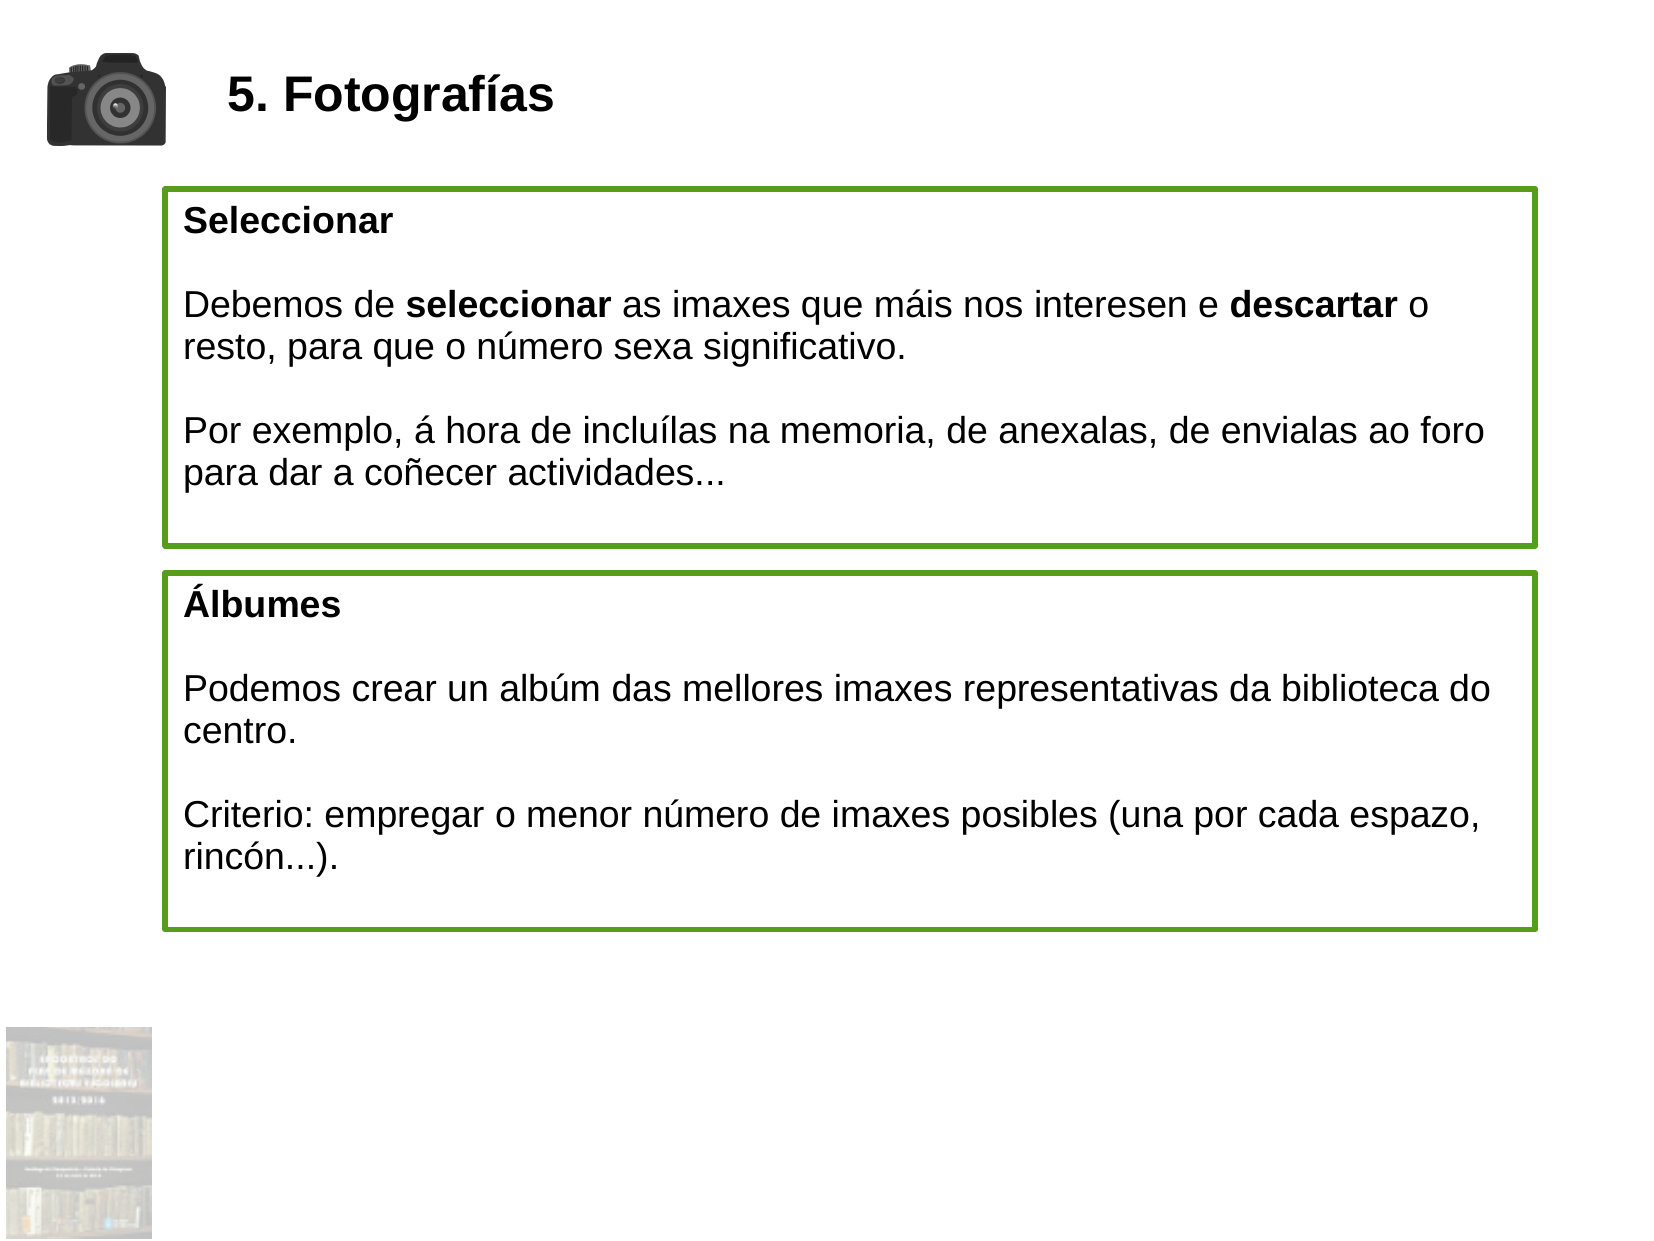

5. Fotografías
Seleccionar
Debemos de seleccionar as imaxes que máis nos interesen e descartar o resto, para que o número sexa significativo.
Por exemplo, á hora de incluílas na memoria, de anexalas, de envialas ao foro para dar a coñecer actividades...
Álbumes
Podemos crear un albúm das mellores imaxes representativas da biblioteca do centro.
Criterio: empregar o menor número de imaxes posibles (una por cada espazo, rincón...).